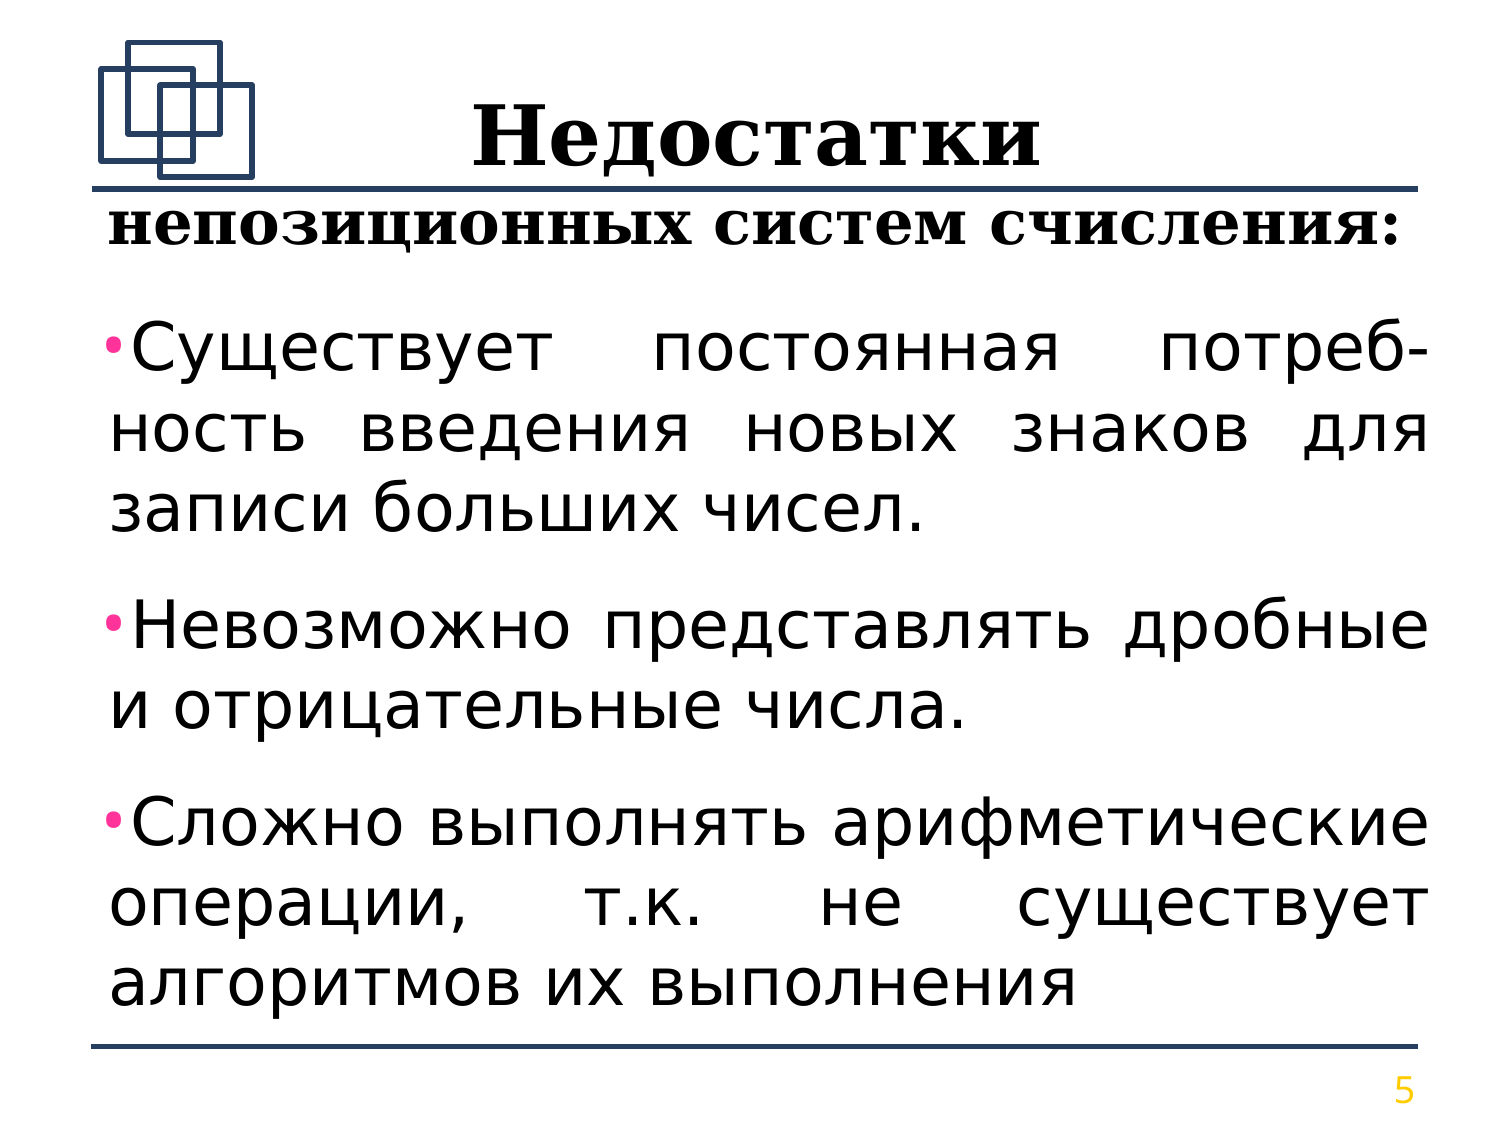

# Недостатки непозиционных систем счисления:
Существует постоянная потреб-ность введения новых знаков для записи больших чисел.
Невозможно представлять дробные и отрицательные числа.
Сложно выполнять арифметические операции, т.к. не существует алгоритмов их выполнения